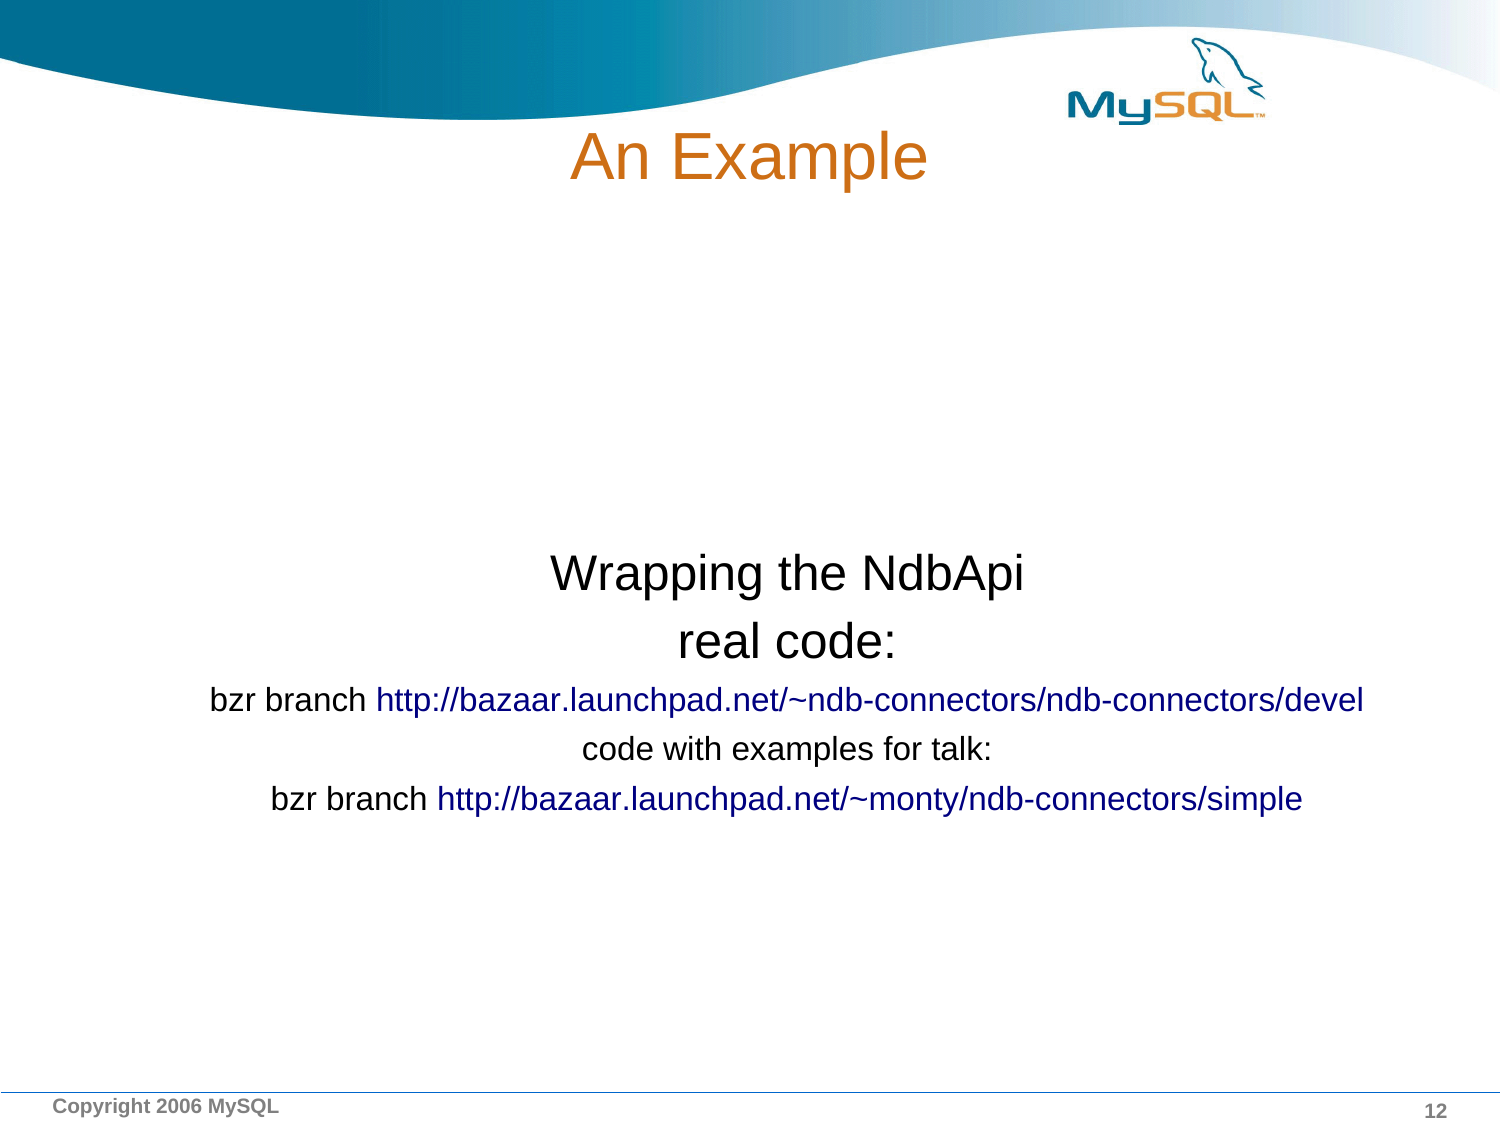

# An Example
Wrapping the NdbApi
real code:
bzr branch http://bazaar.launchpad.net/~ndb-connectors/ndb-connectors/devel
code with examples for talk:
bzr branch http://bazaar.launchpad.net/~monty/ndb-connectors/simple